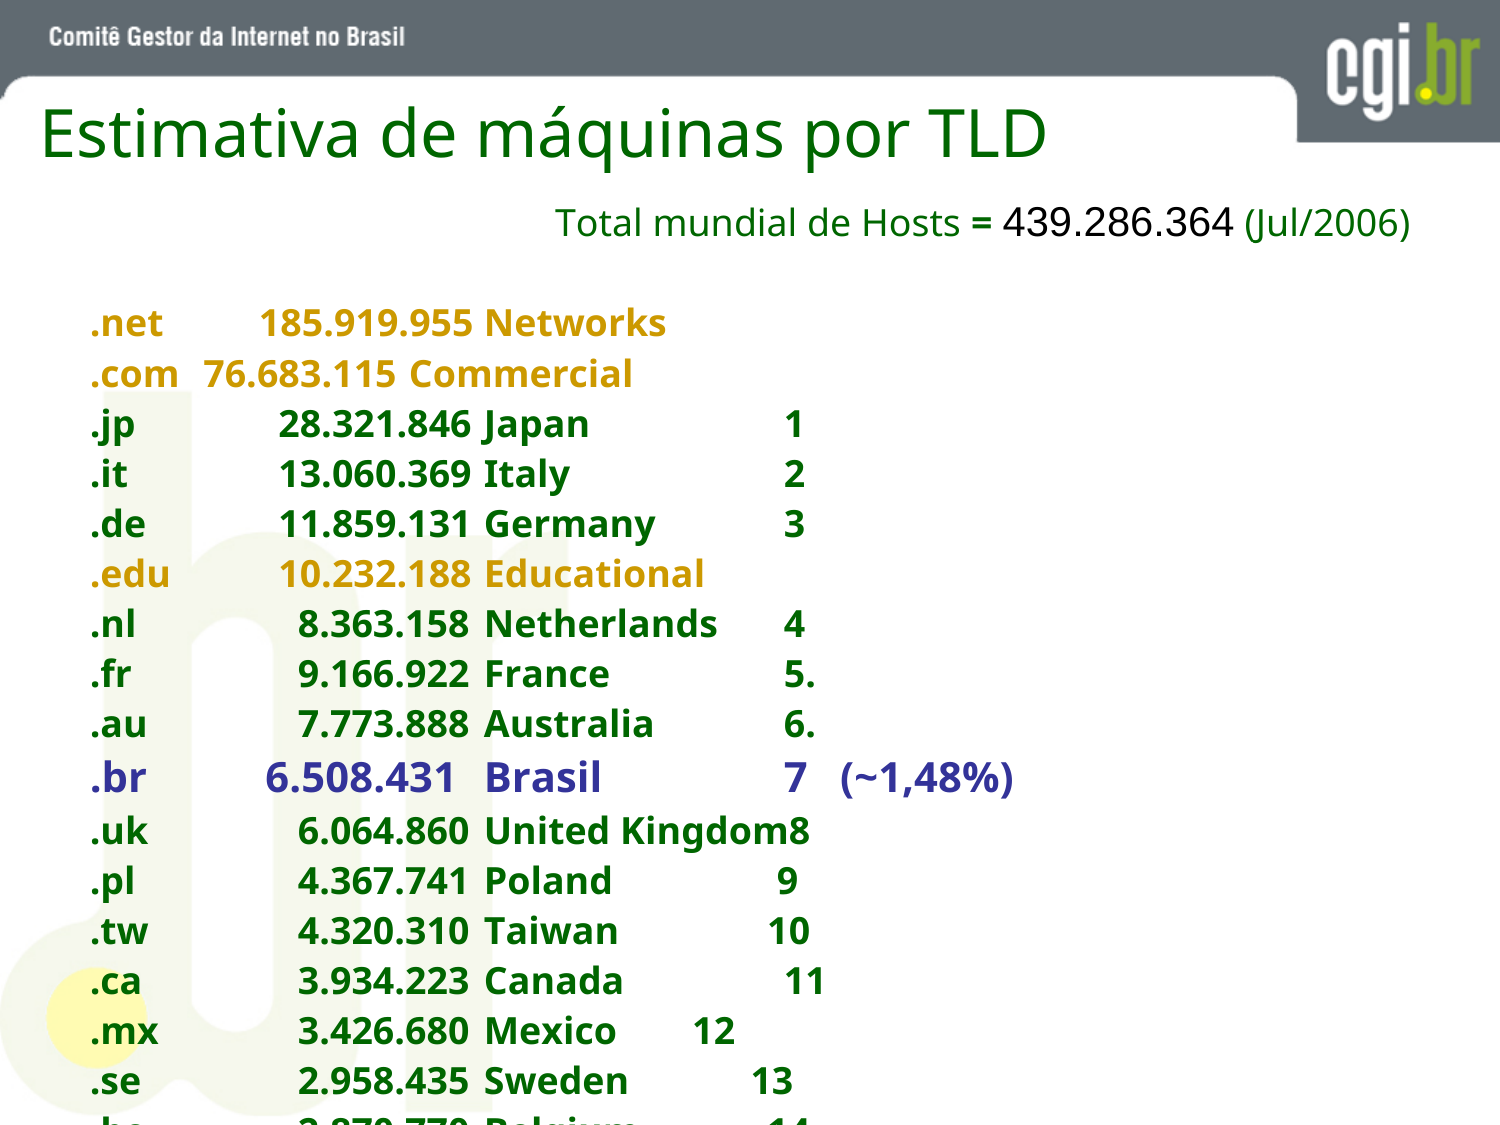

# Estimativa de máquinas por TLD
Total mundial de Hosts = 439.286.364 (Jul/2006)
.net		185.919.955	Networks
.com	 76.683.115	Commercial
.jp		 28.321.846	Japan			1
.it		 13.060.369	Italy			2
.de		 11.859.131	Germany		3
.edu	 	 10.232.188	Educational
.nl		 8.363.158	Netherlands	4
.fr		 9.166.922	France			5.
.au		 7.773.888	Australia		6.
.br 6.508.431	Brasil			7 (~1,48%)
.uk		 6.064.860	United Kingdom8
.pl		 4.367.741	Poland		 9
.tw		 4.320.310	Taiwan		 10
.ca		 3.934.223	Canada			11
.mx		 3.426.680	Mexico 	 12
.se		 2.958.435	Sweden	 13
.be		 2.870.770	Belgium	 14